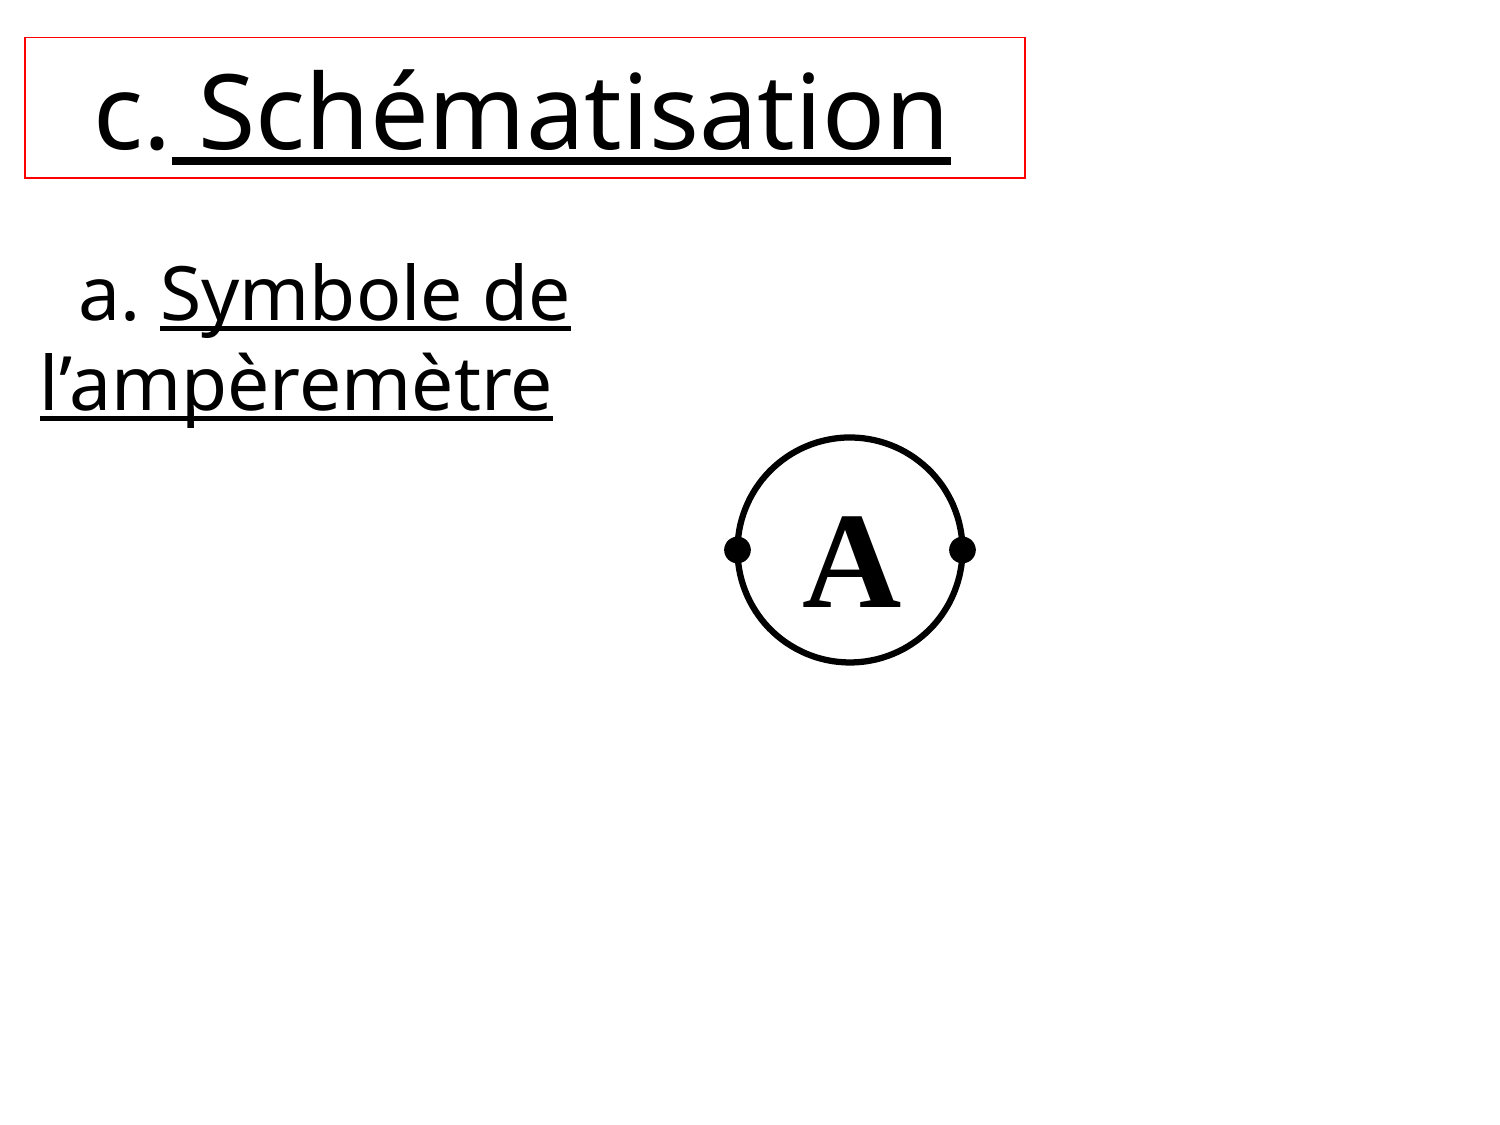

c. Schématisation
 a. Symbole de l’ampèremètre
A